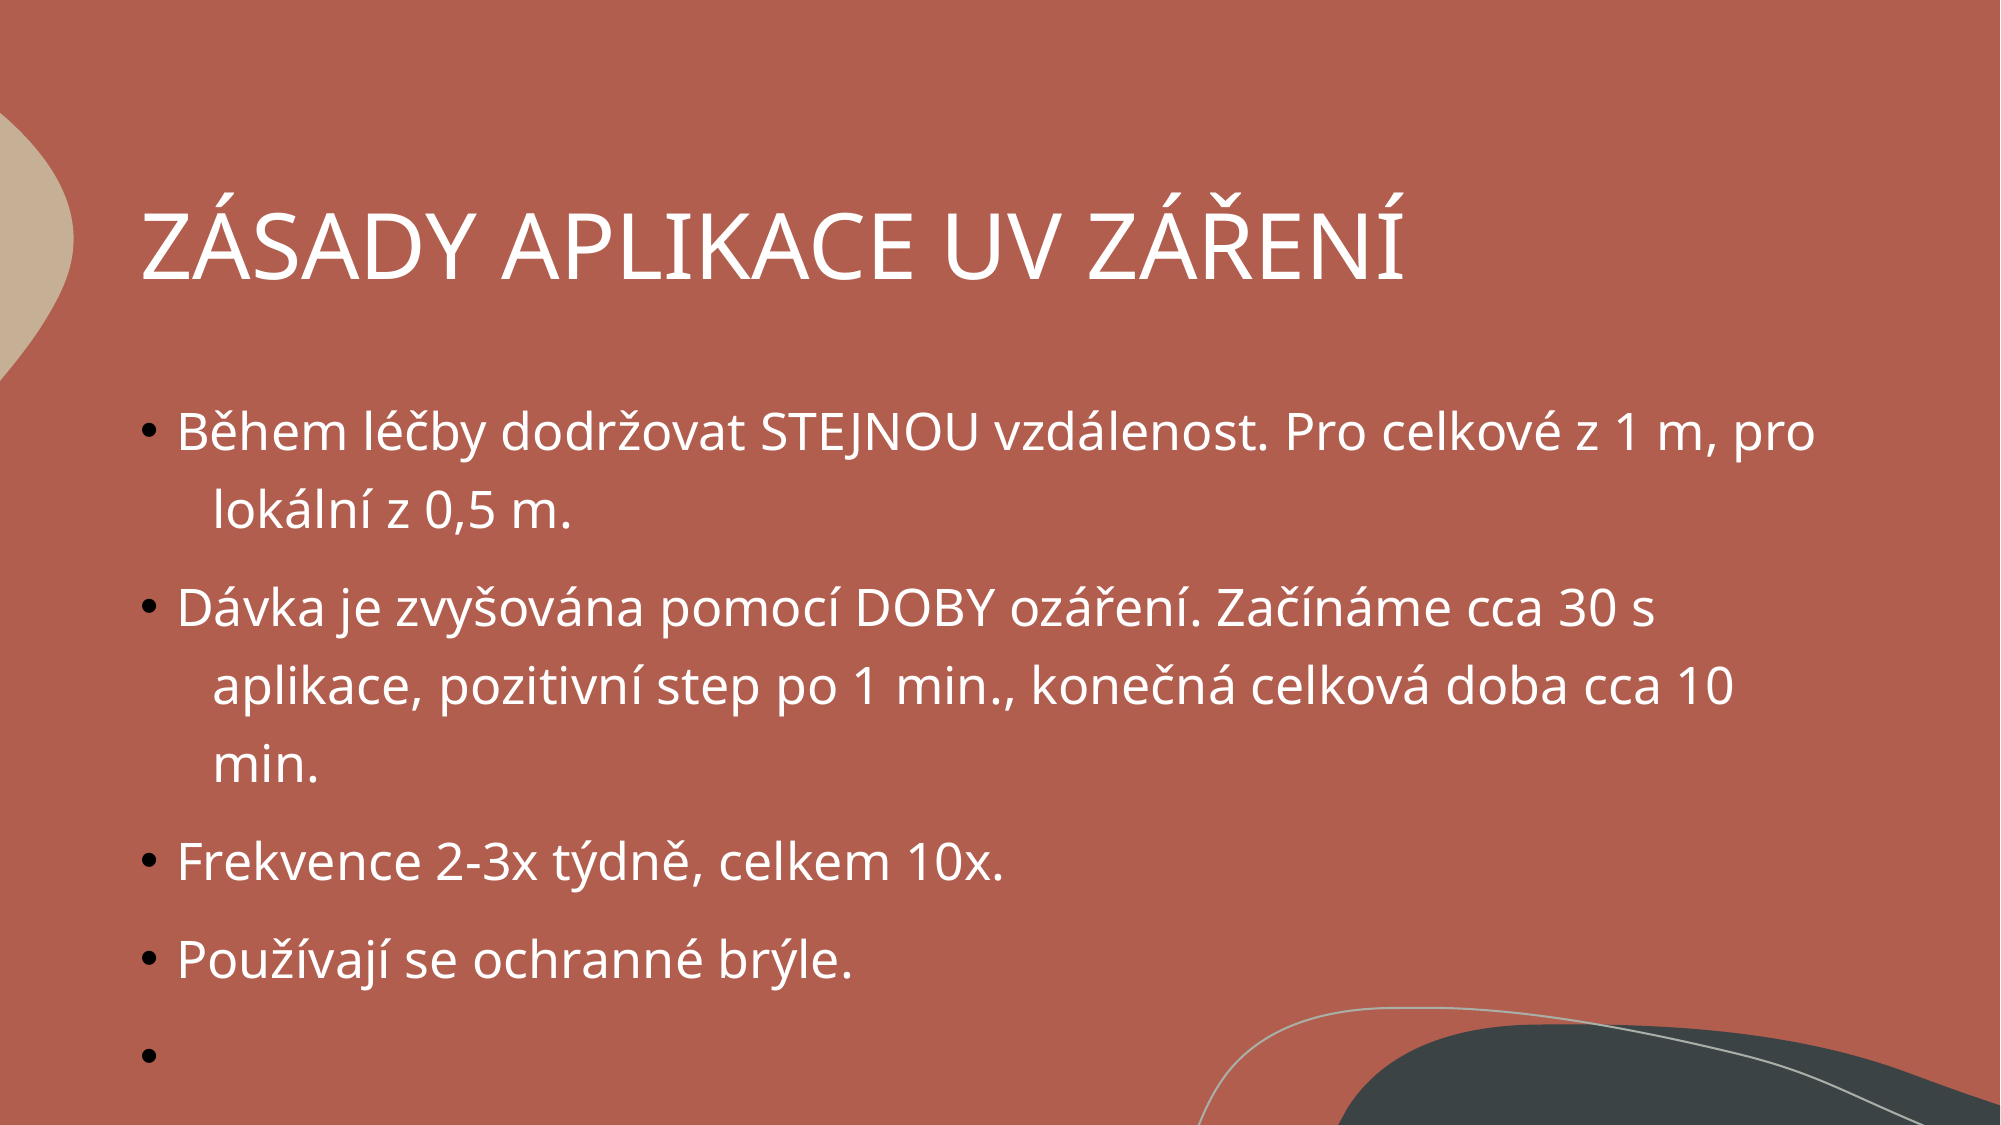

# ZÁSADY APLIKACE UV ZÁŘENÍ
Během léčby dodržovat STEJNOU vzdálenost. Pro celkové z 1 m, pro lokální z 0,5 m.
Dávka je zvyšována pomocí DOBY ozáření. Začínáme cca 30 s aplikace, pozitivní step po 1 min., konečná celková doba cca 10 min.
Frekvence 2-3x týdně, celkem 10x.
Používají se ochranné brýle.